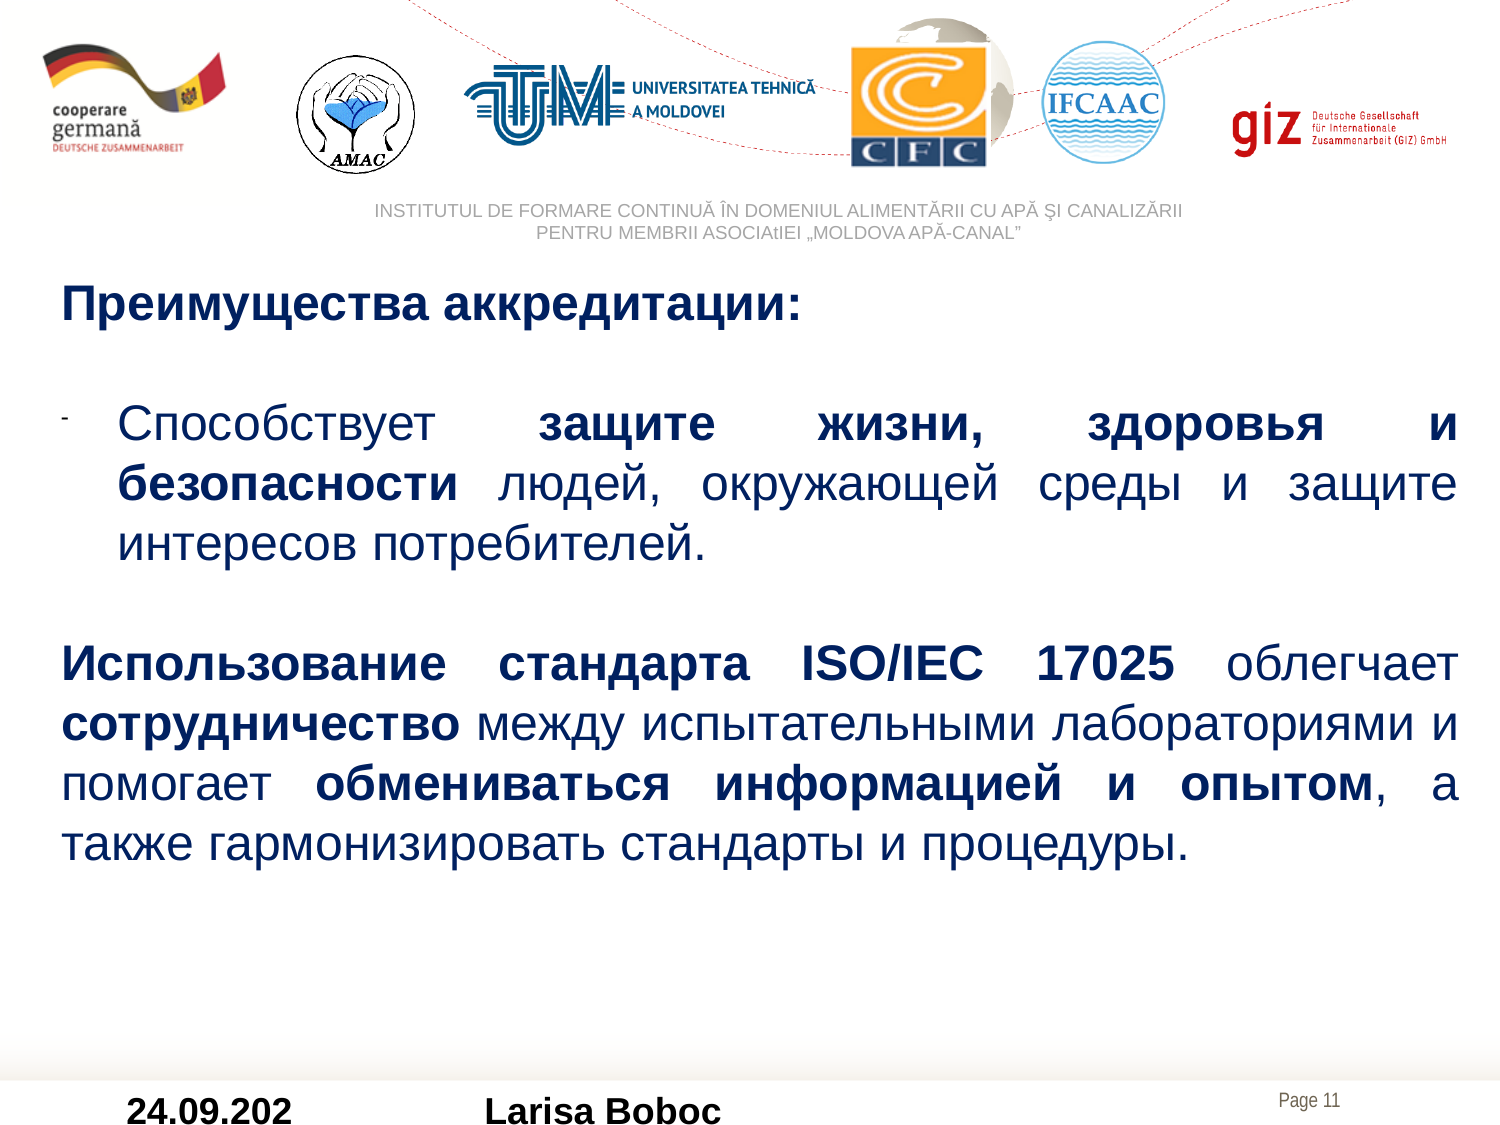

INSTITUTUL DE FORMARE CONTINUĂ ÎN DOMENIUL ALIMENTĂRII CU APĂ ŞI CANALIZĂRII
PENTRU MEMBRII ASOCIAtIEI „MOLDOVA APĂ-CANAL”
Преимущества аккредитации:
Способствует защите жизни, здоровья и безопасности людей, окружающей среды и защите интересов потребителей.
Использование стандарта ISO/IEC 17025 облегчает сотрудничество между испытательными лабораториями и помогает обмениваться информацией и опытом, а также гармонизировать стандарты и процедуры.
#
Larisa Boboc